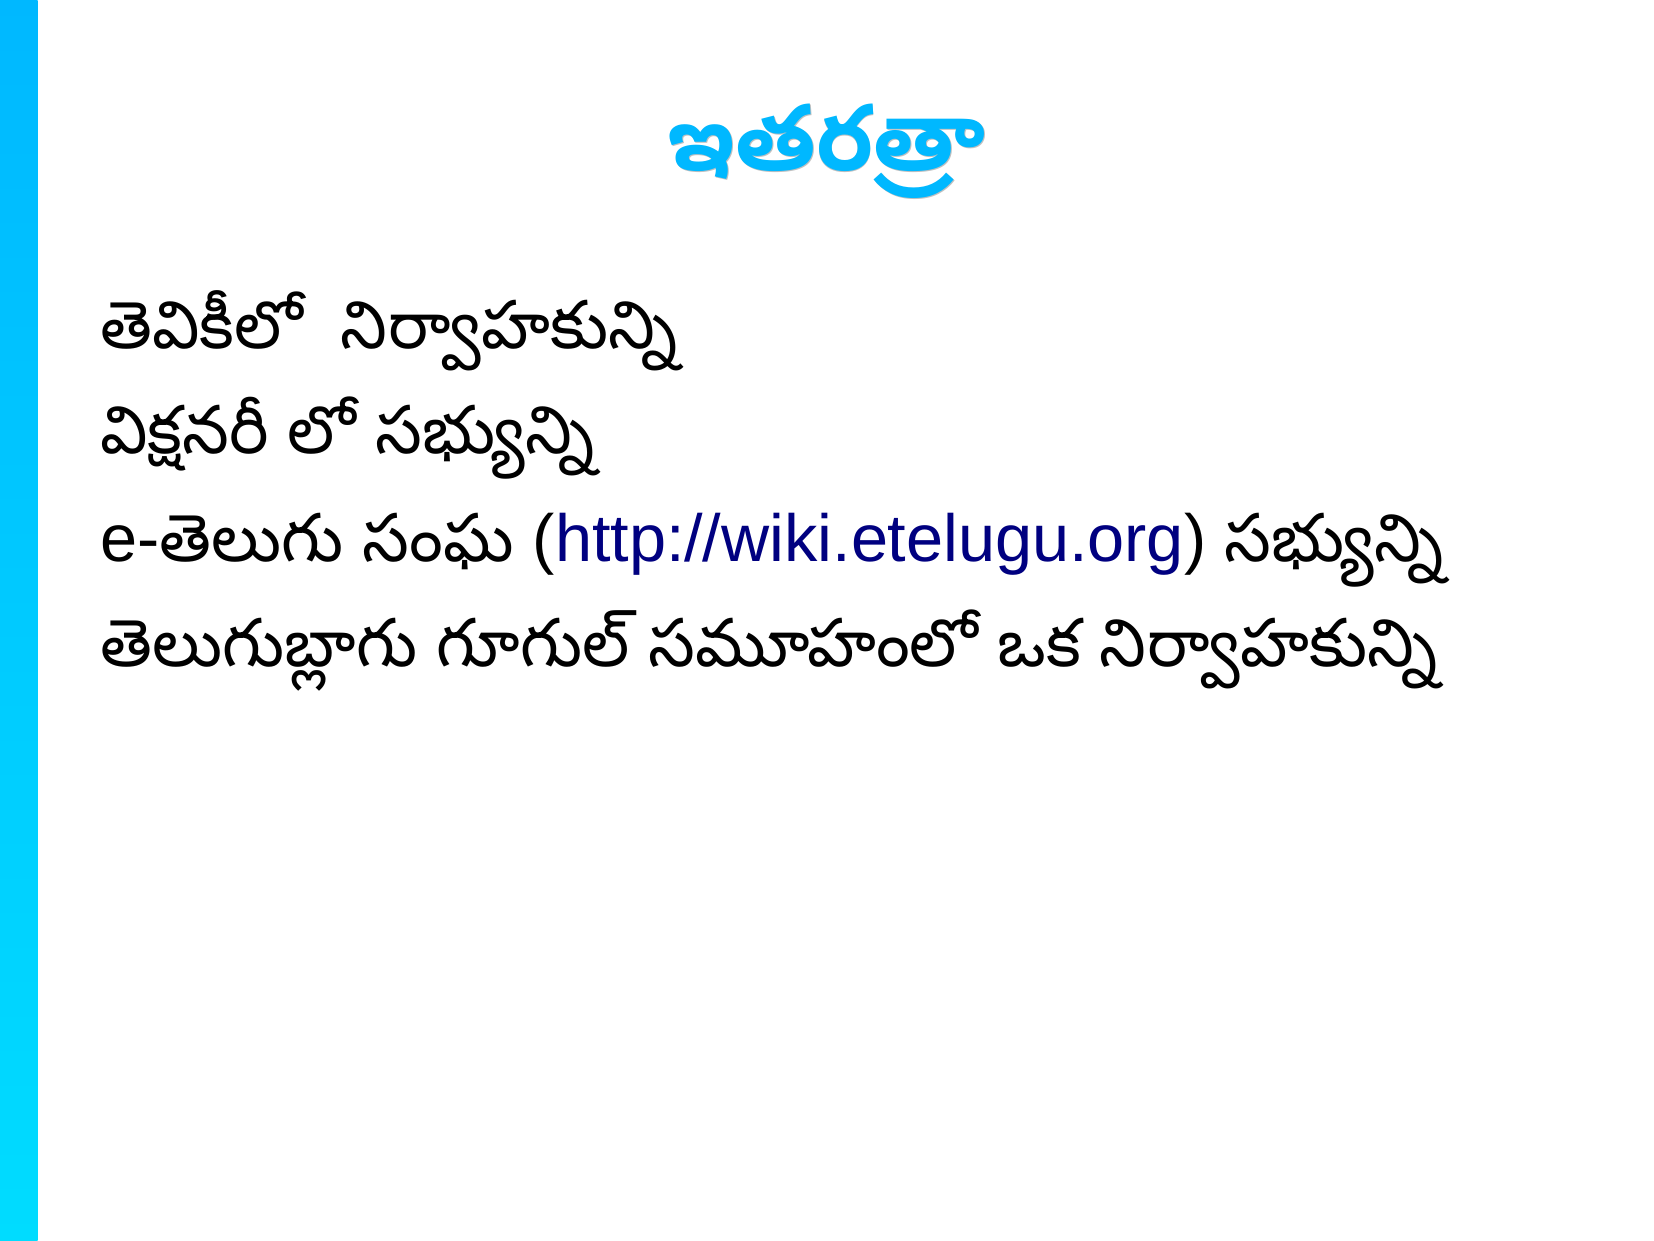

# ఇతరత్రా
తెవికీలో నిర్వాహకున్ని
విక్షనరీ లో సభ్యున్ని
e-తెలుగు సంఘ (http://wiki.etelugu.org) సభ్యున్ని
తెలుగుబ్లాగు గూగుల్ సమూహంలో ఒక నిర్వాహకున్ని